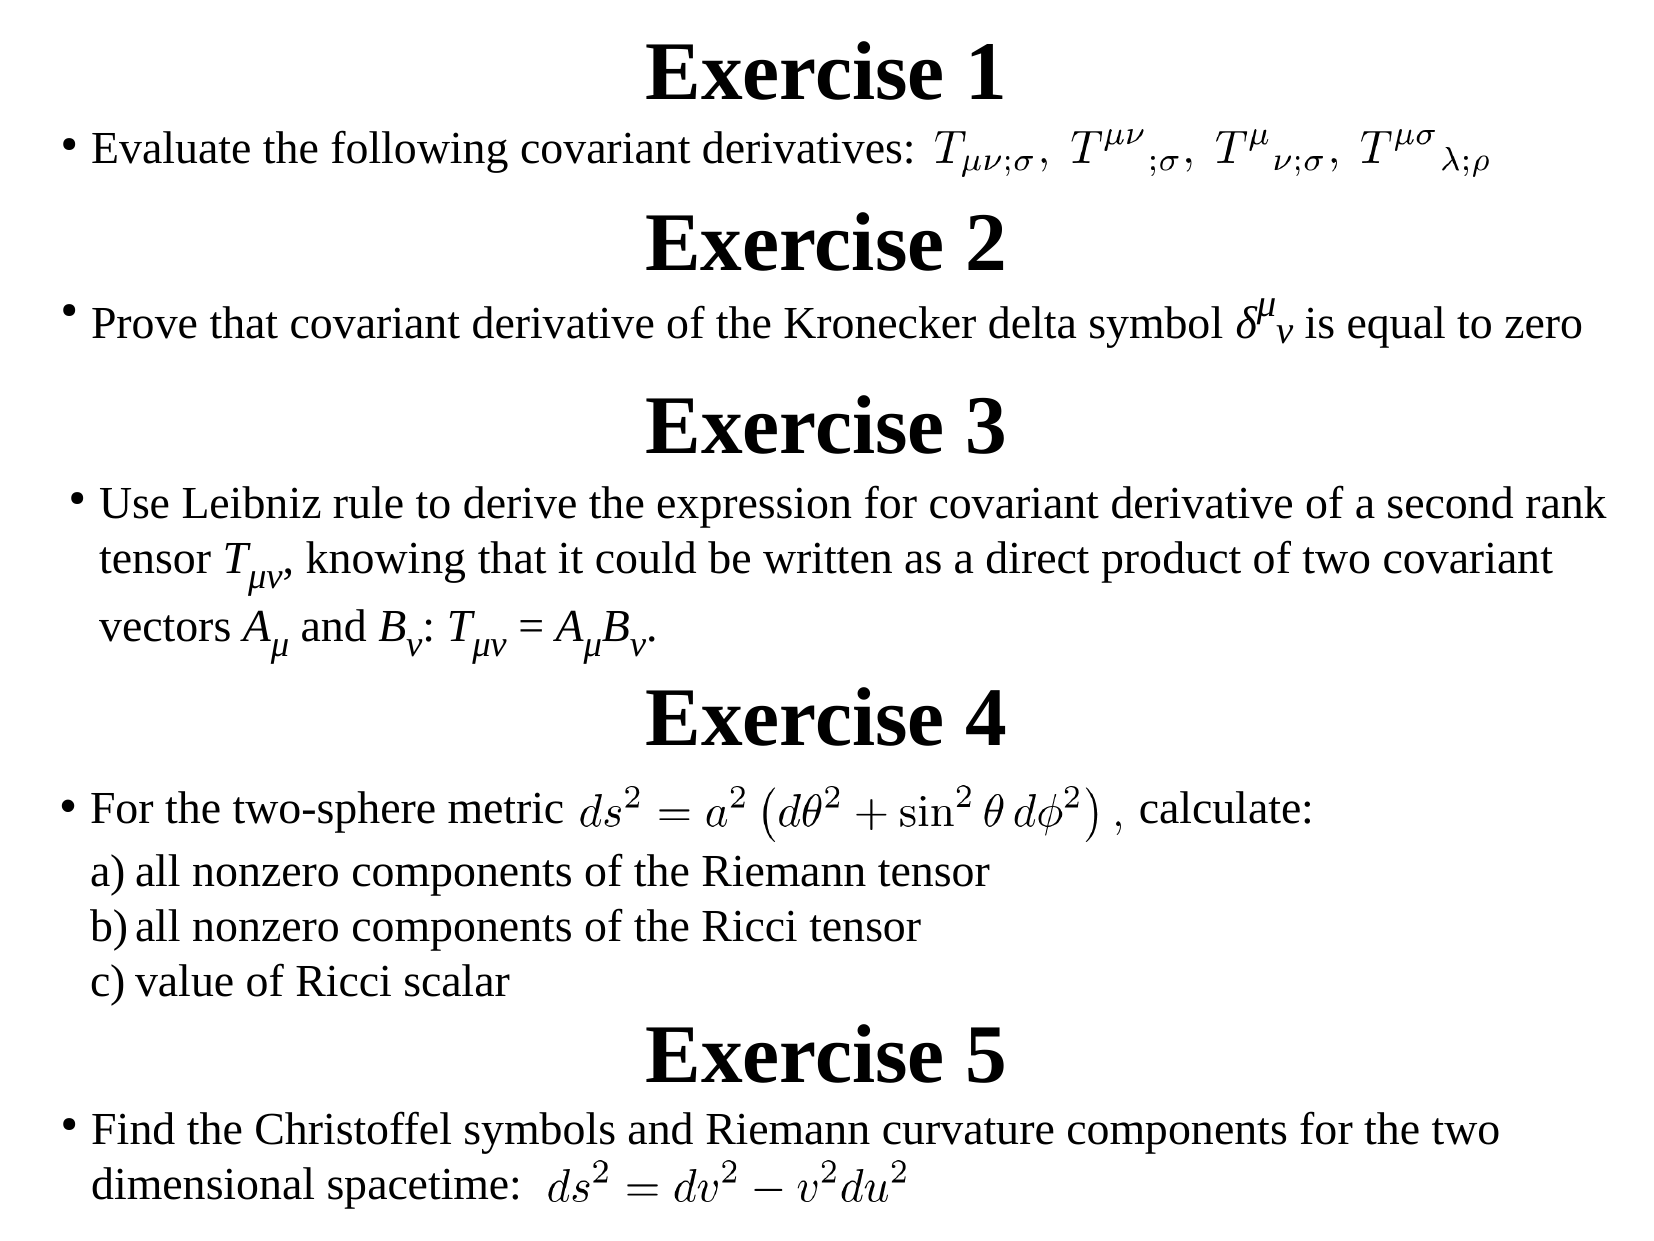

Exercise 1
Evaluate the following covariant derivatives:
# Exercise 2
Prove that covariant derivative of the Kronecker delta symbol δμν is equal to zero
Exercise 3
Use Leibniz rule to derive the expression for covariant derivative of a second rank tensor Tμν, knowing that it could be written as a direct product of two covariant vectors Aμ and Bν: Tμν = AμBν.
Exercise 4
For the two-sphere metric calculate:
all nonzero components of the Riemann tensor
all nonzero components of the Ricci tensor
value of Ricci scalar
Exercise 5
Find the Christoffel symbols and Riemann curvature components for the two dimensional spacetime: